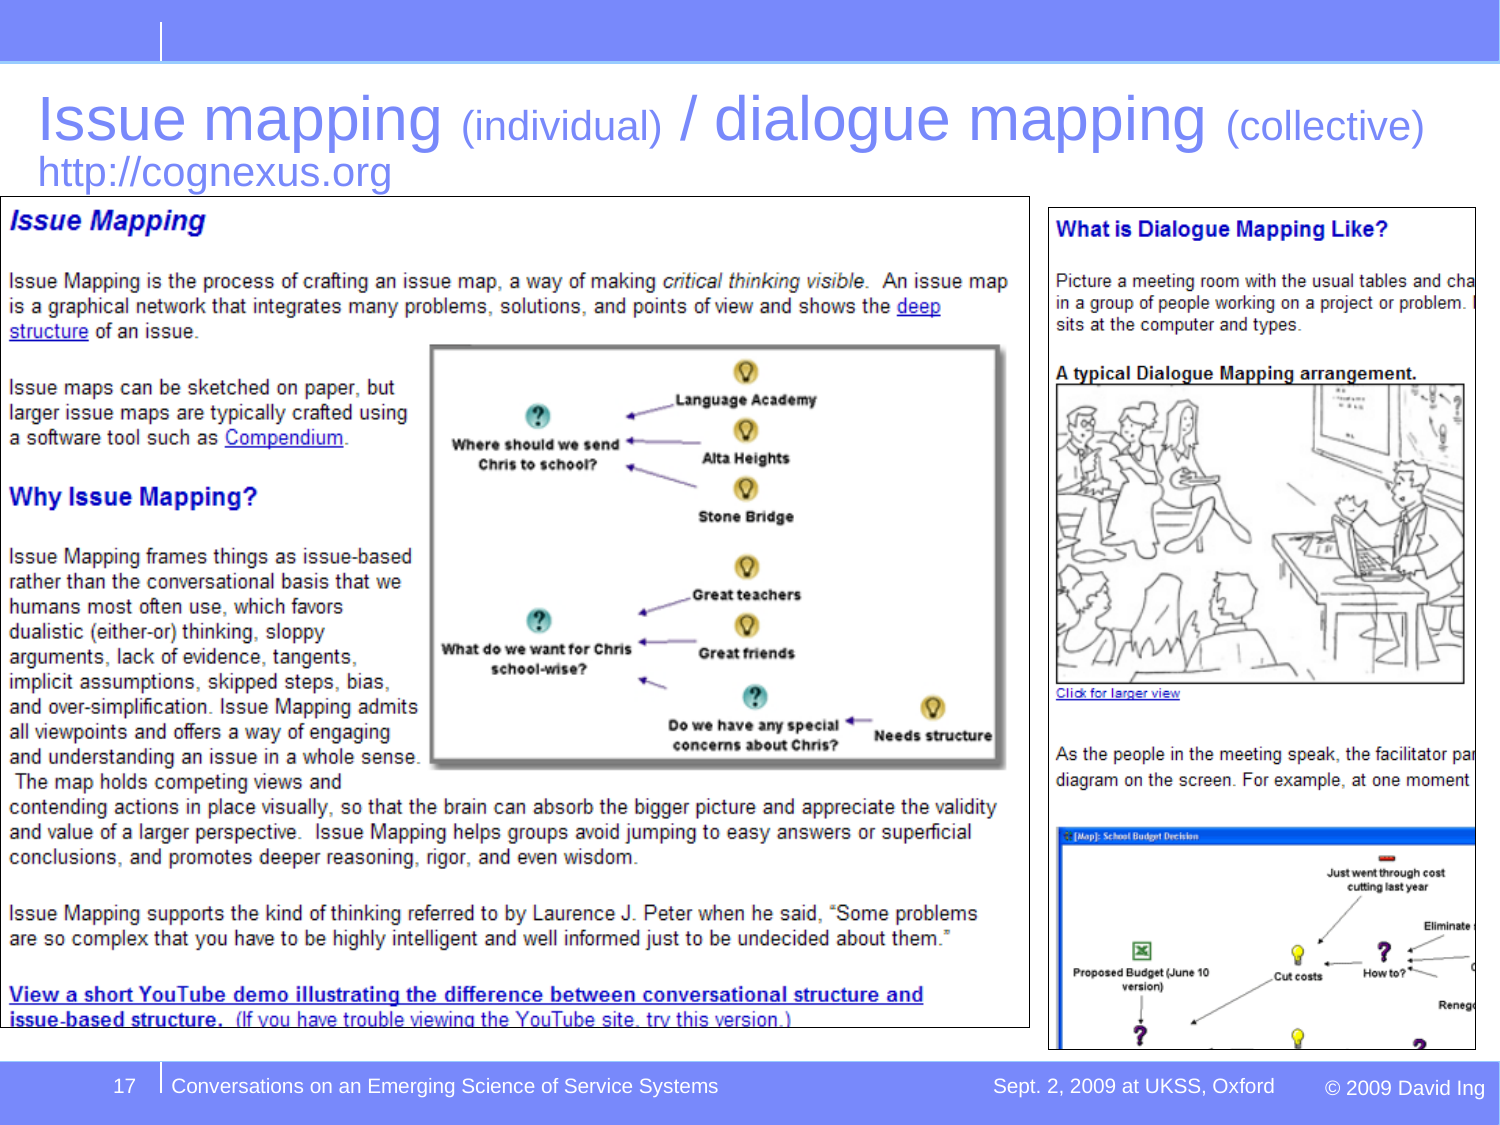

# Issue mapping (individual) / dialogue mapping (collective) http://cognexus.org
17
Conversations on an Emerging Science of Service Systems
Sept. 2, 2009 at UKSS, Oxford